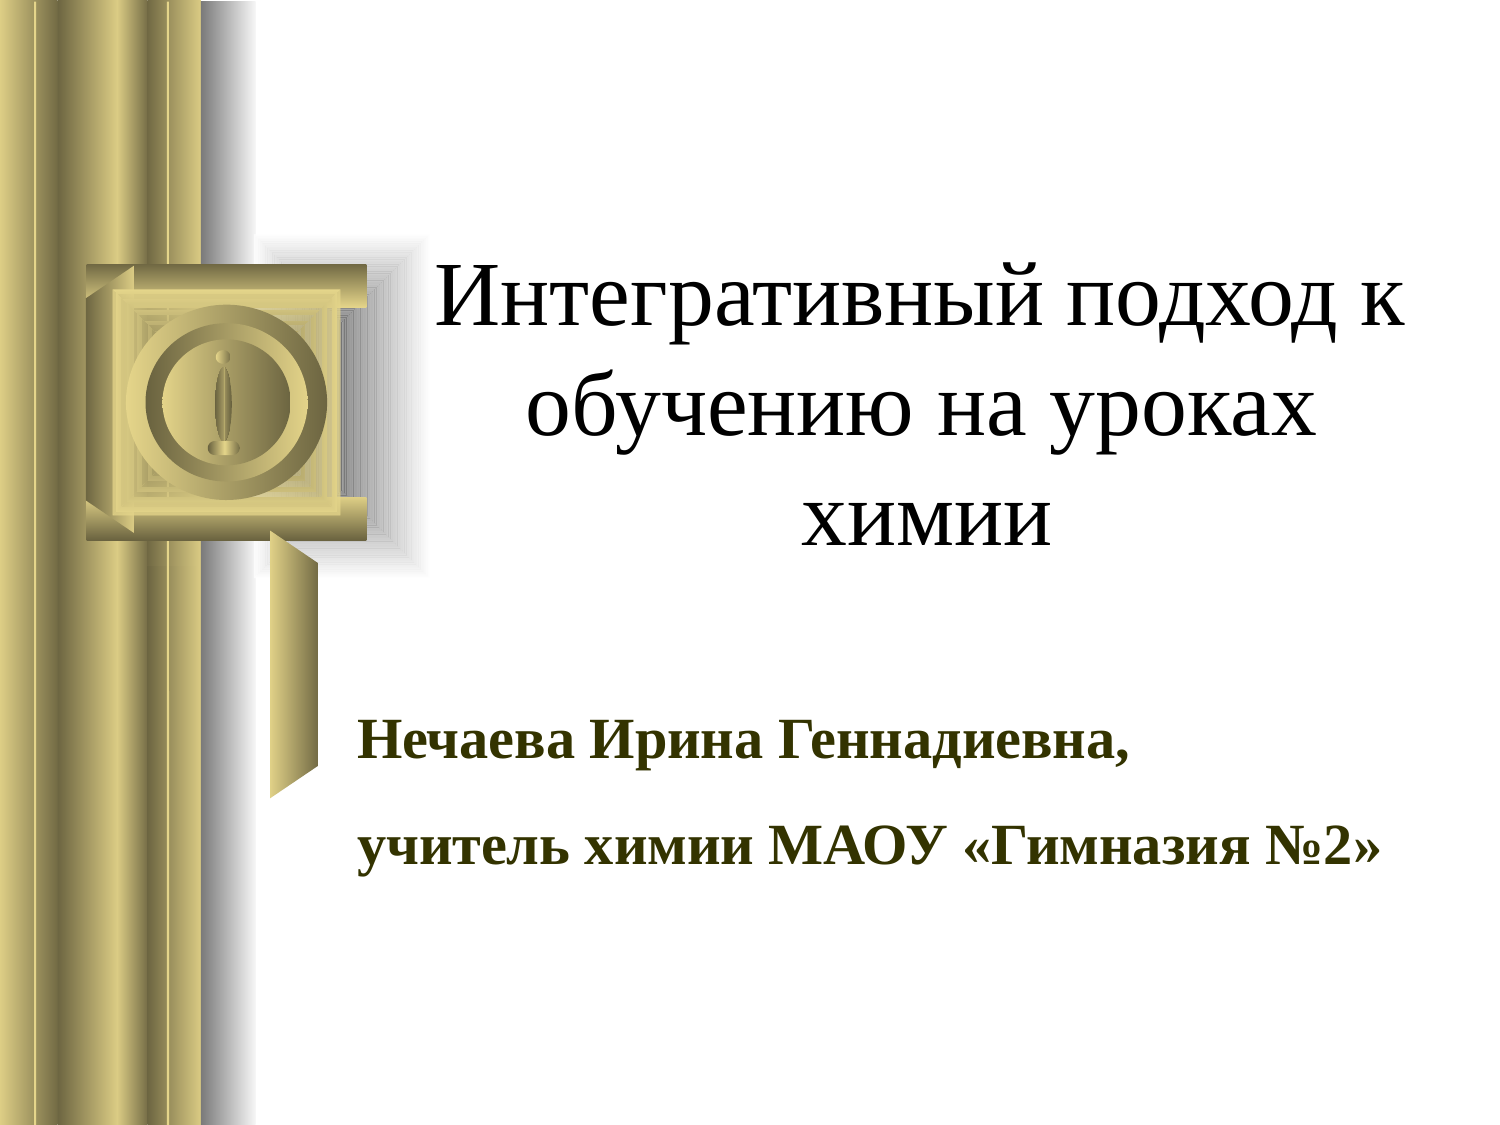

# Интегративный подход к обучению на уроках химии
Нечаева Ирина Геннадиевна,
учитель химии МАОУ «Гимназия №2»